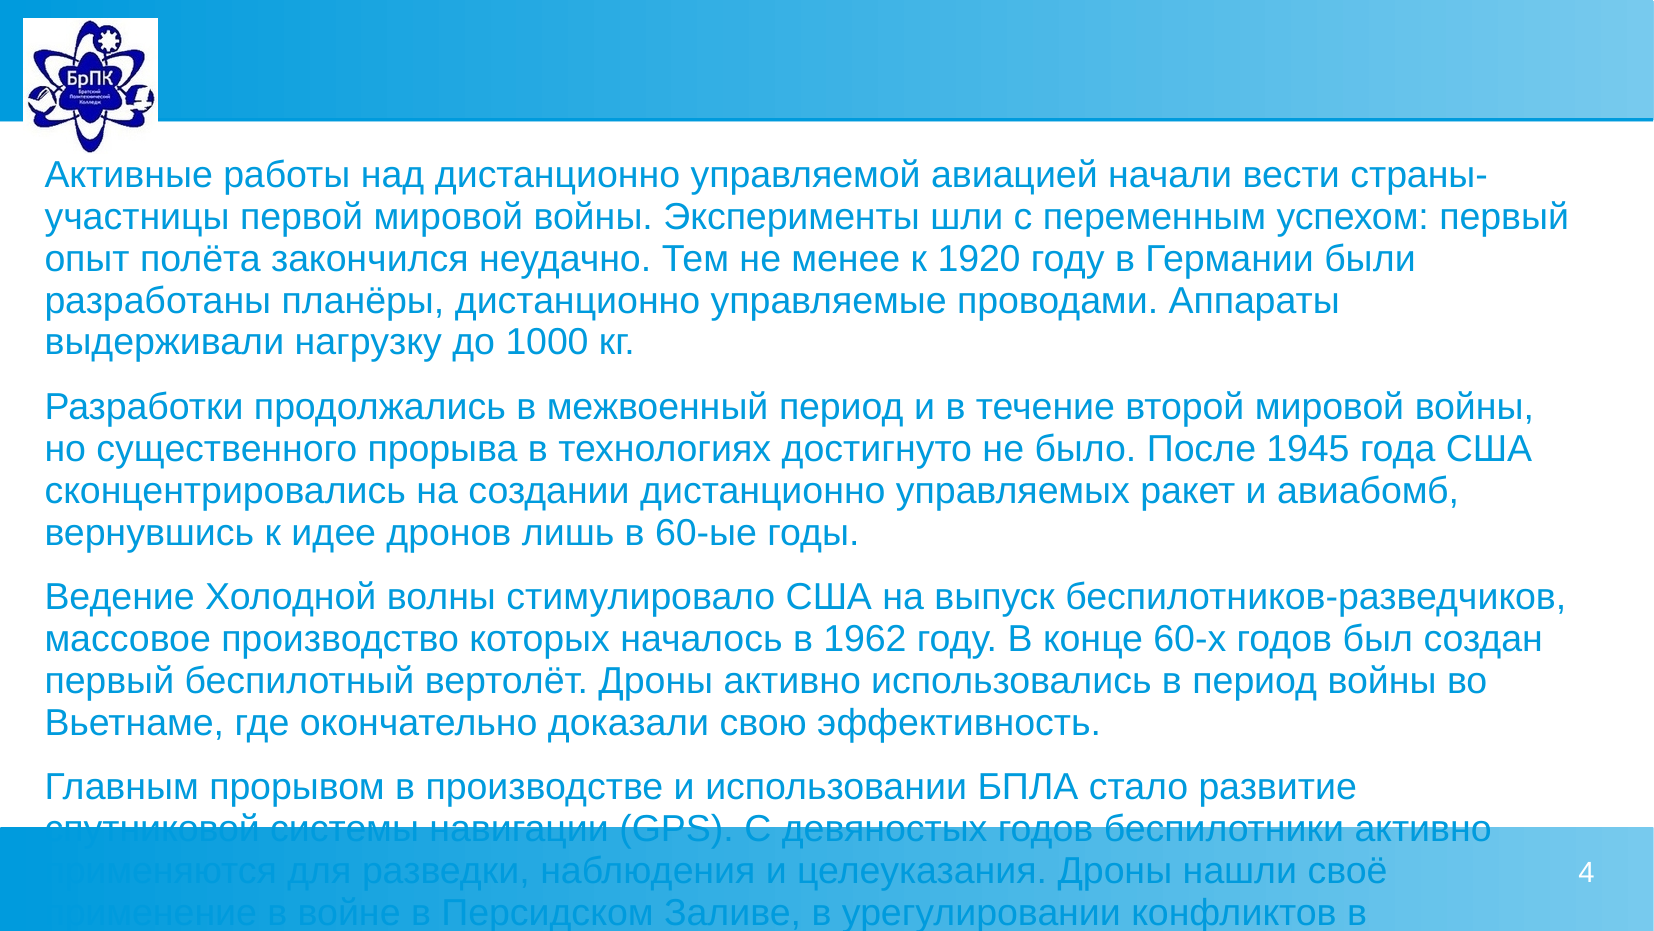

# Активные работы над дистанционно управляемой авиацией начали вести страны-участницы первой мировой войны. Эксперименты шли с переменным успехом: первый опыт полёта закончился неудачно. Тем не менее к 1920 году в Германии были разработаны планёры, дистанционно управляемые проводами. Аппараты выдерживали нагрузку до 1000 кг.
Разработки продолжались в межвоенный период и в течение второй мировой войны, но существенного прорыва в технологиях достигнуто не было. После 1945 года США сконцентрировались на создании дистанционно управляемых ракет и авиабомб, вернувшись к идее дронов лишь в 60-ые годы.
Ведение Холодной волны стимулировало США на выпуск беспилотников-разведчиков, массовое производство которых началось в 1962 году. В конце 60-х годов был создан первый беспилотный вертолёт. Дроны активно использовались в период войны во Вьетнаме, где окончательно доказали свою эффективность.
Главным прорывом в производстве и использовании БПЛА стало развитие спутниковой системы навигации (GPS). С девяностых годов беспилотники активно применяются для разведки, наблюдения и целеуказания. Дроны нашли своё применение в войне в Персидском Заливе, в урегулировании конфликтов в Югославии, Ираке и Афганистане миротворцами ООН.
4